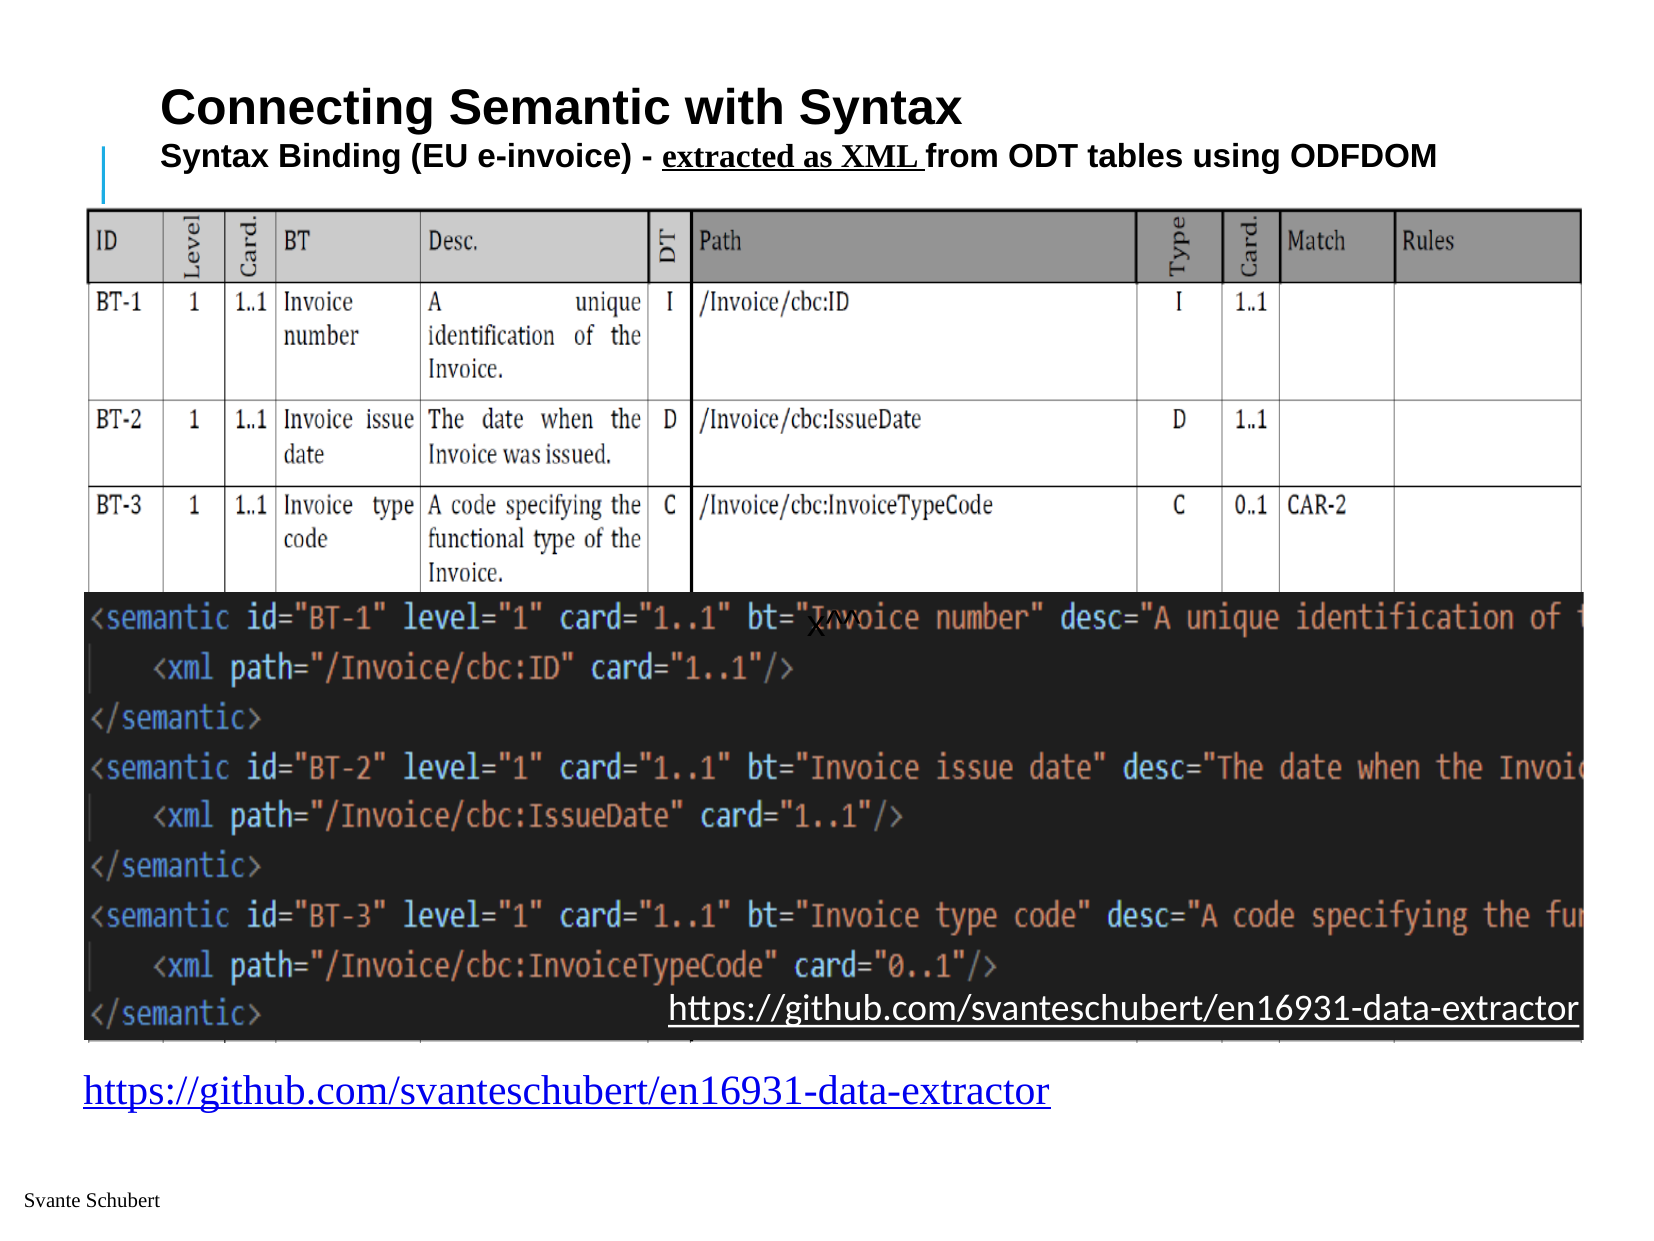

# Connecting Semantic with Syntax Syntax Binding (EU e-invoice) - extracted as XML from ODT tables using ODFDOM
x^^
https://github.com/svanteschubert/en16931-data-extractor
Svante Schubert